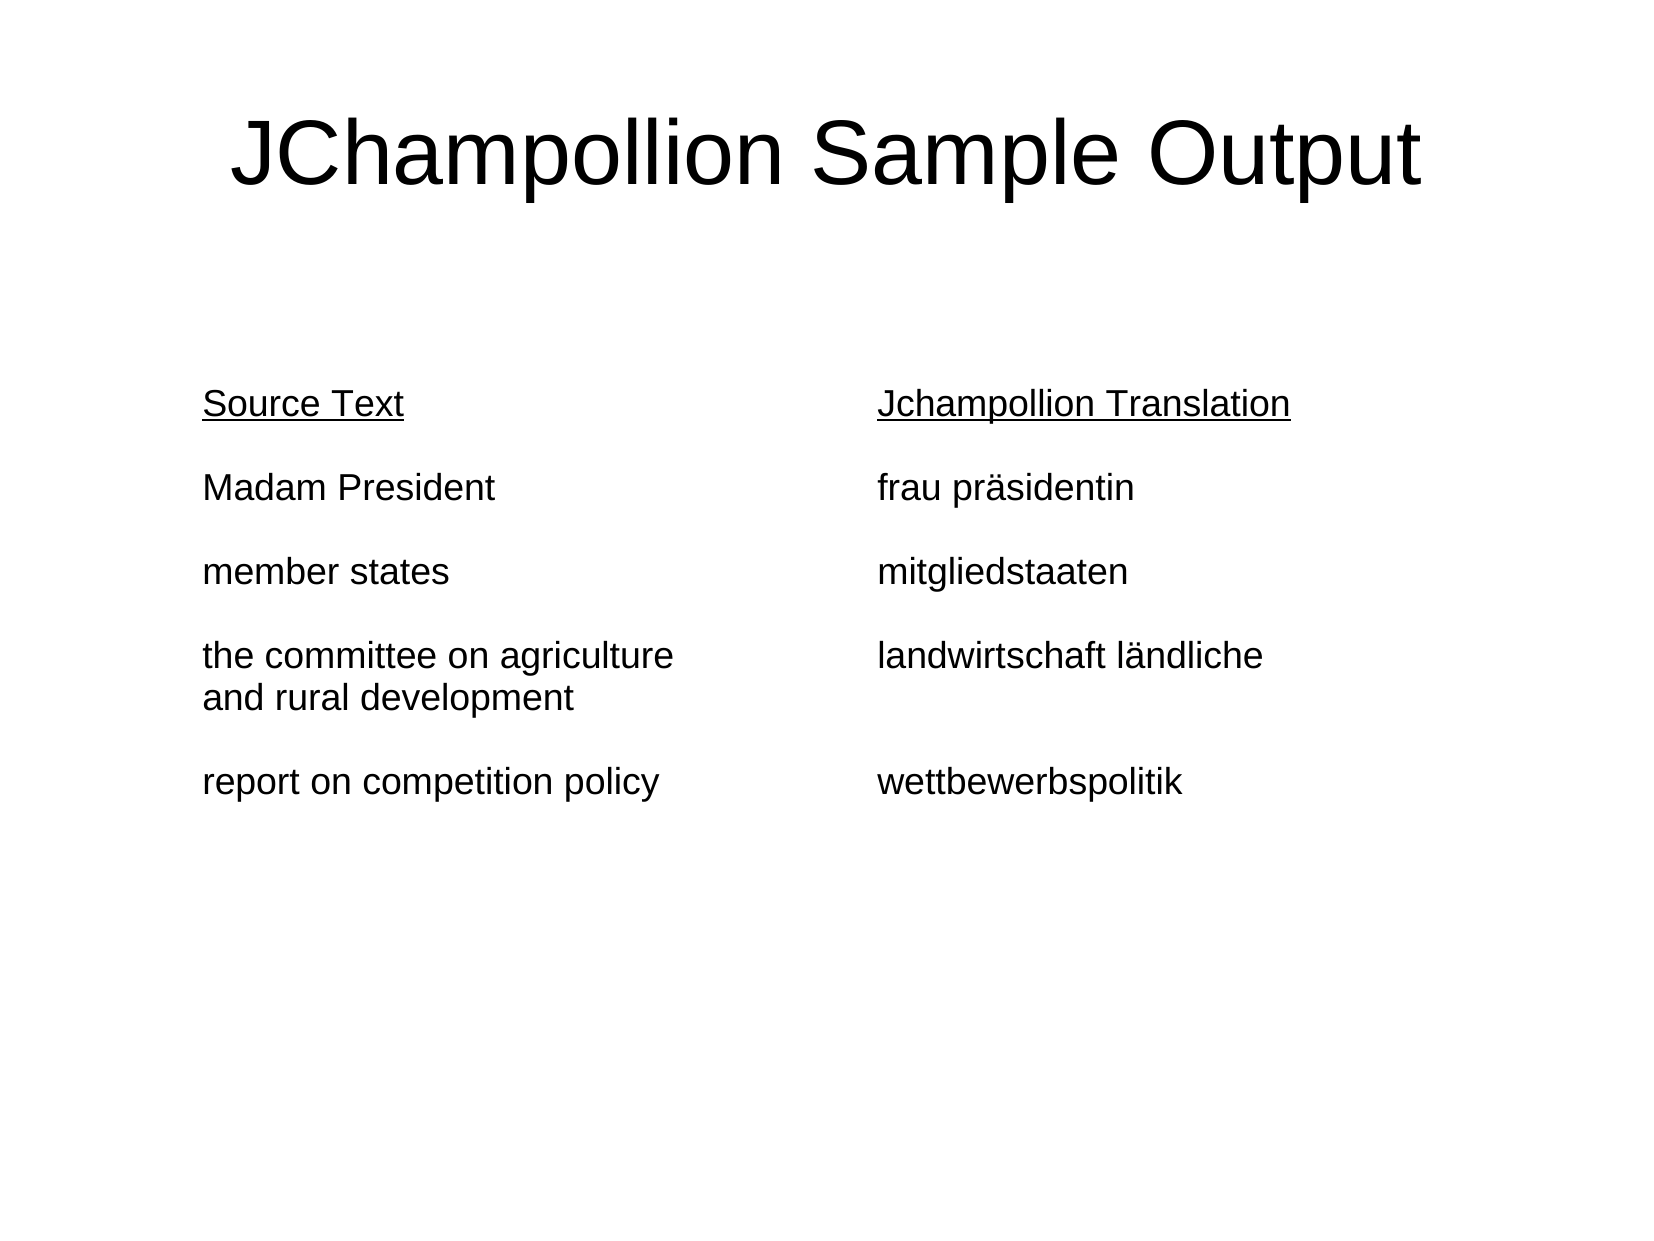

# JChampollion Sample Output
Source Text							Jchampollion Translation
Madam President						frau präsidentin
member states						mitgliedstaaten
the committee on agriculture			landwirtschaft ländliche
and rural development
report on competition policy			wettbewerbspolitik